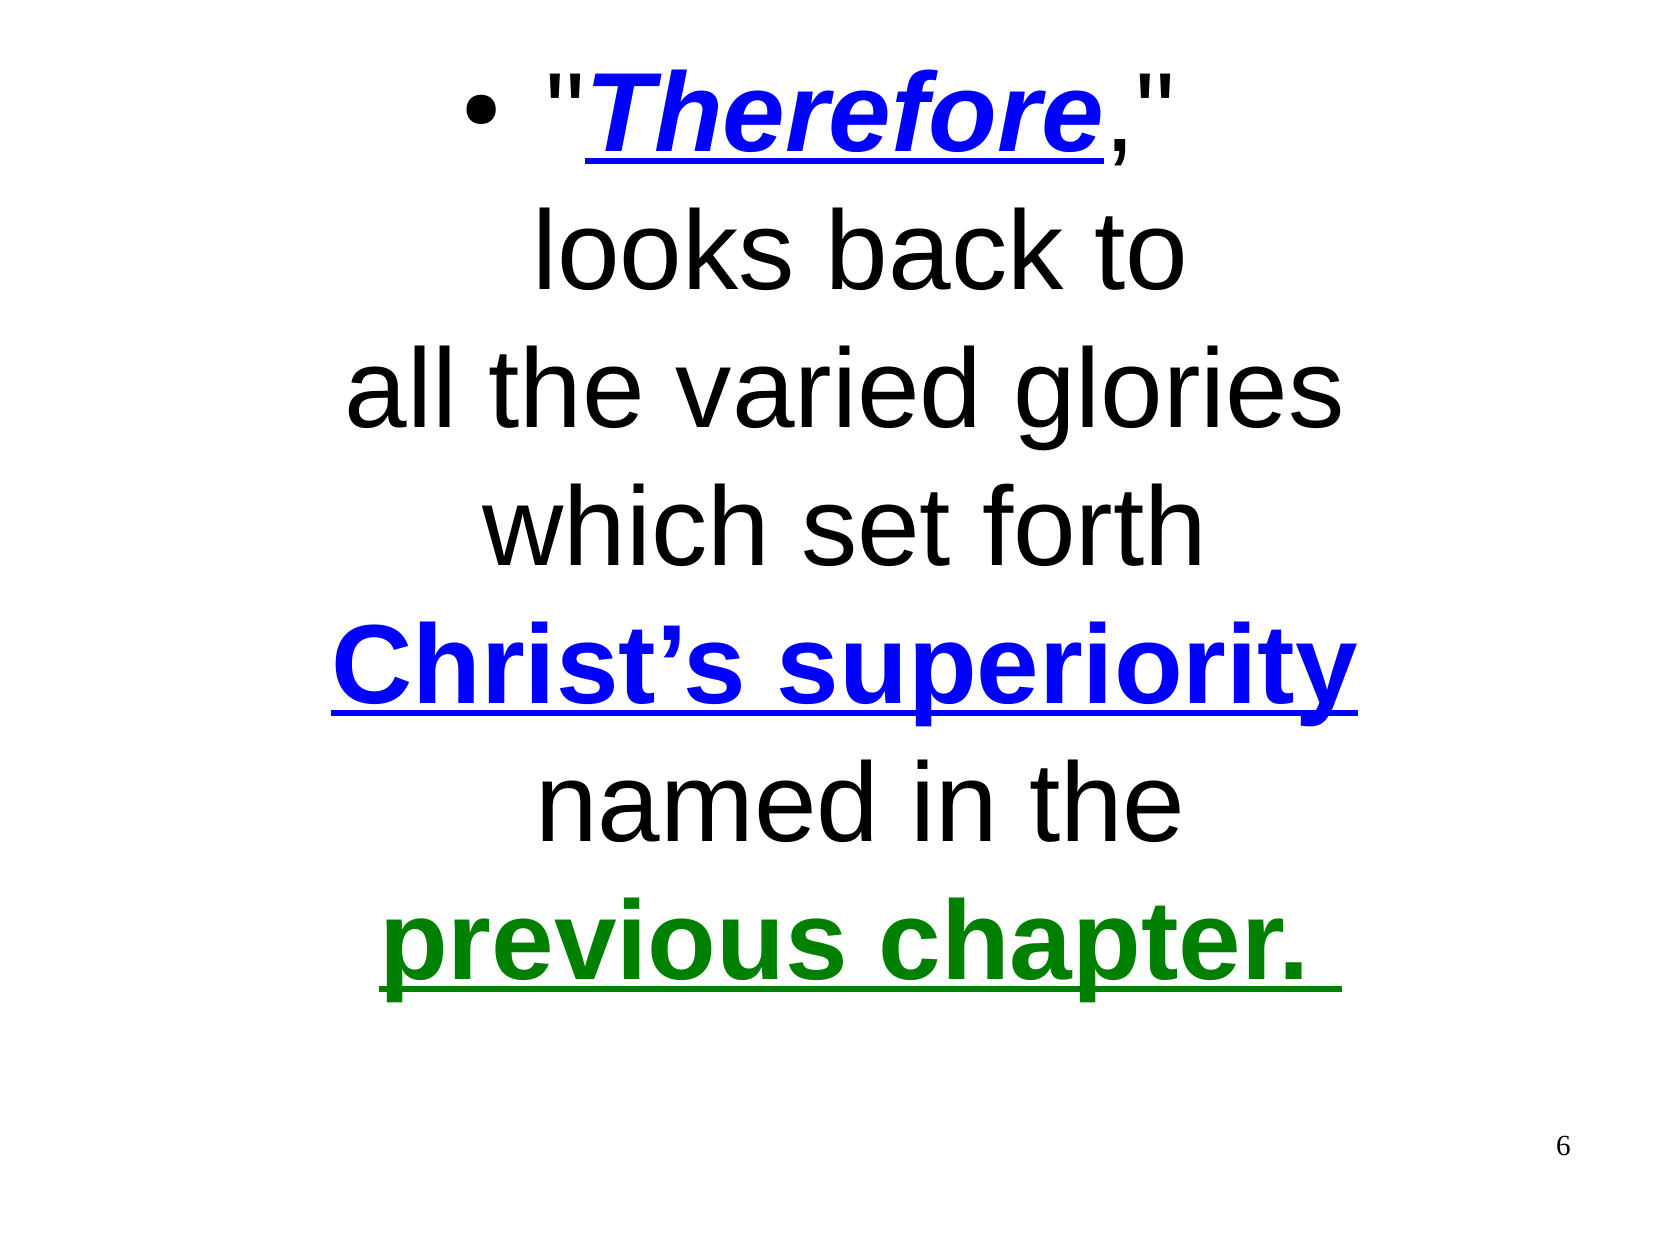

# "Therefore," looks back to all the varied glories which set forth Christ’s superiority named in the previous chapter.
6